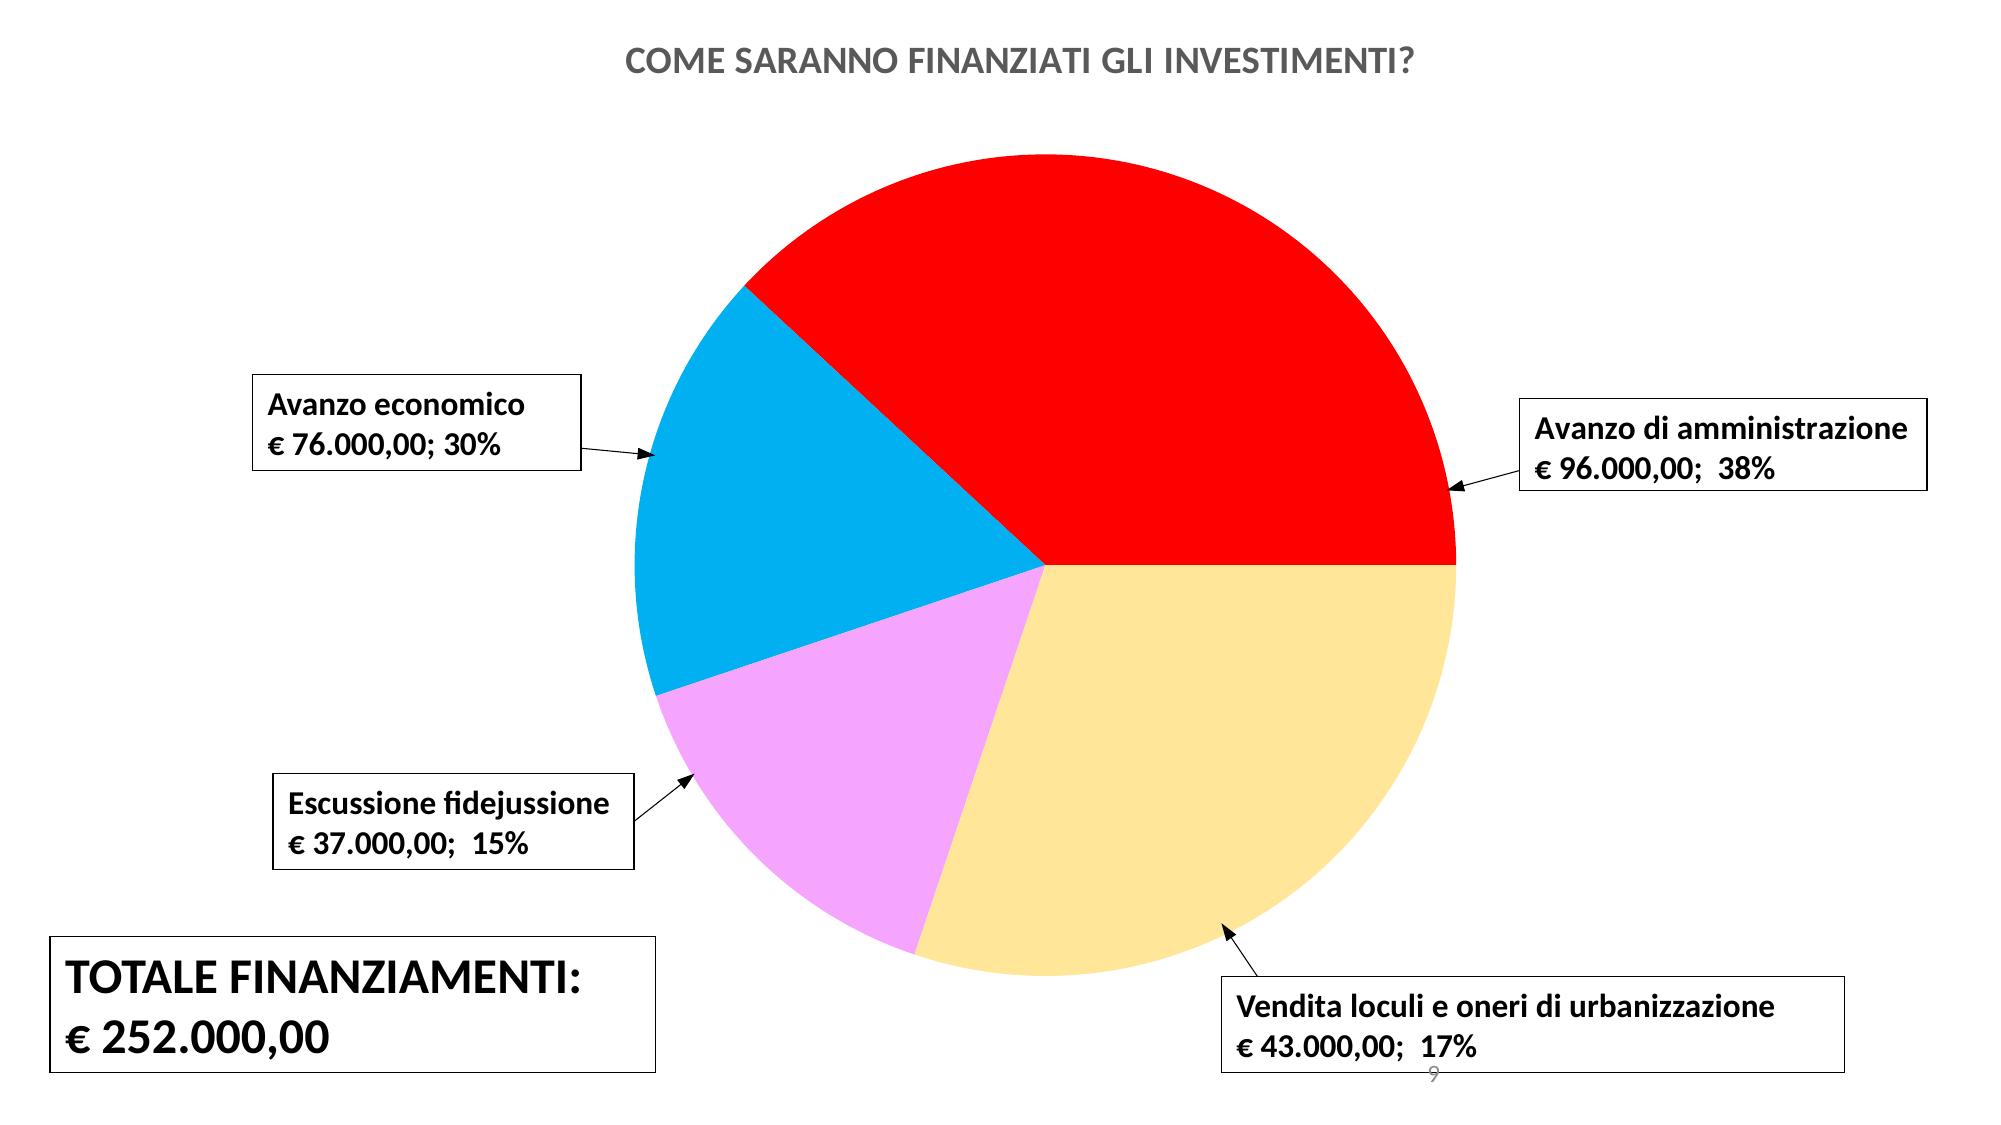

### Chart: COME SARANNO FINANZIATI GLI INVESTIMENTI?
| Category | COME SARANNO FINANZIATI GLI INVESTIMENTI? |
|---|---|
| AVANZO DI AMMINISTRAZIONE | 96000.0 |
| VENDITA LOCULI E ONERI DI URBANIZZAZIONE | 43000.0 |
| ESCUSSIONE FIDEJUSSIONE | 37000.0 |
| AVANZO ECONOMICO | 76000.0 |Avanzo di amministrazione
€ 96.000,00; 38%
Avanzo economico
€ 76.000,00; 30%
Escussione fidejussione
€ 37.000,00; 15%
TOTALE FINANZIAMENTI: € 252.000,00
Vendita loculi e oneri di urbanizzazione
€ 43.000,00; 17%